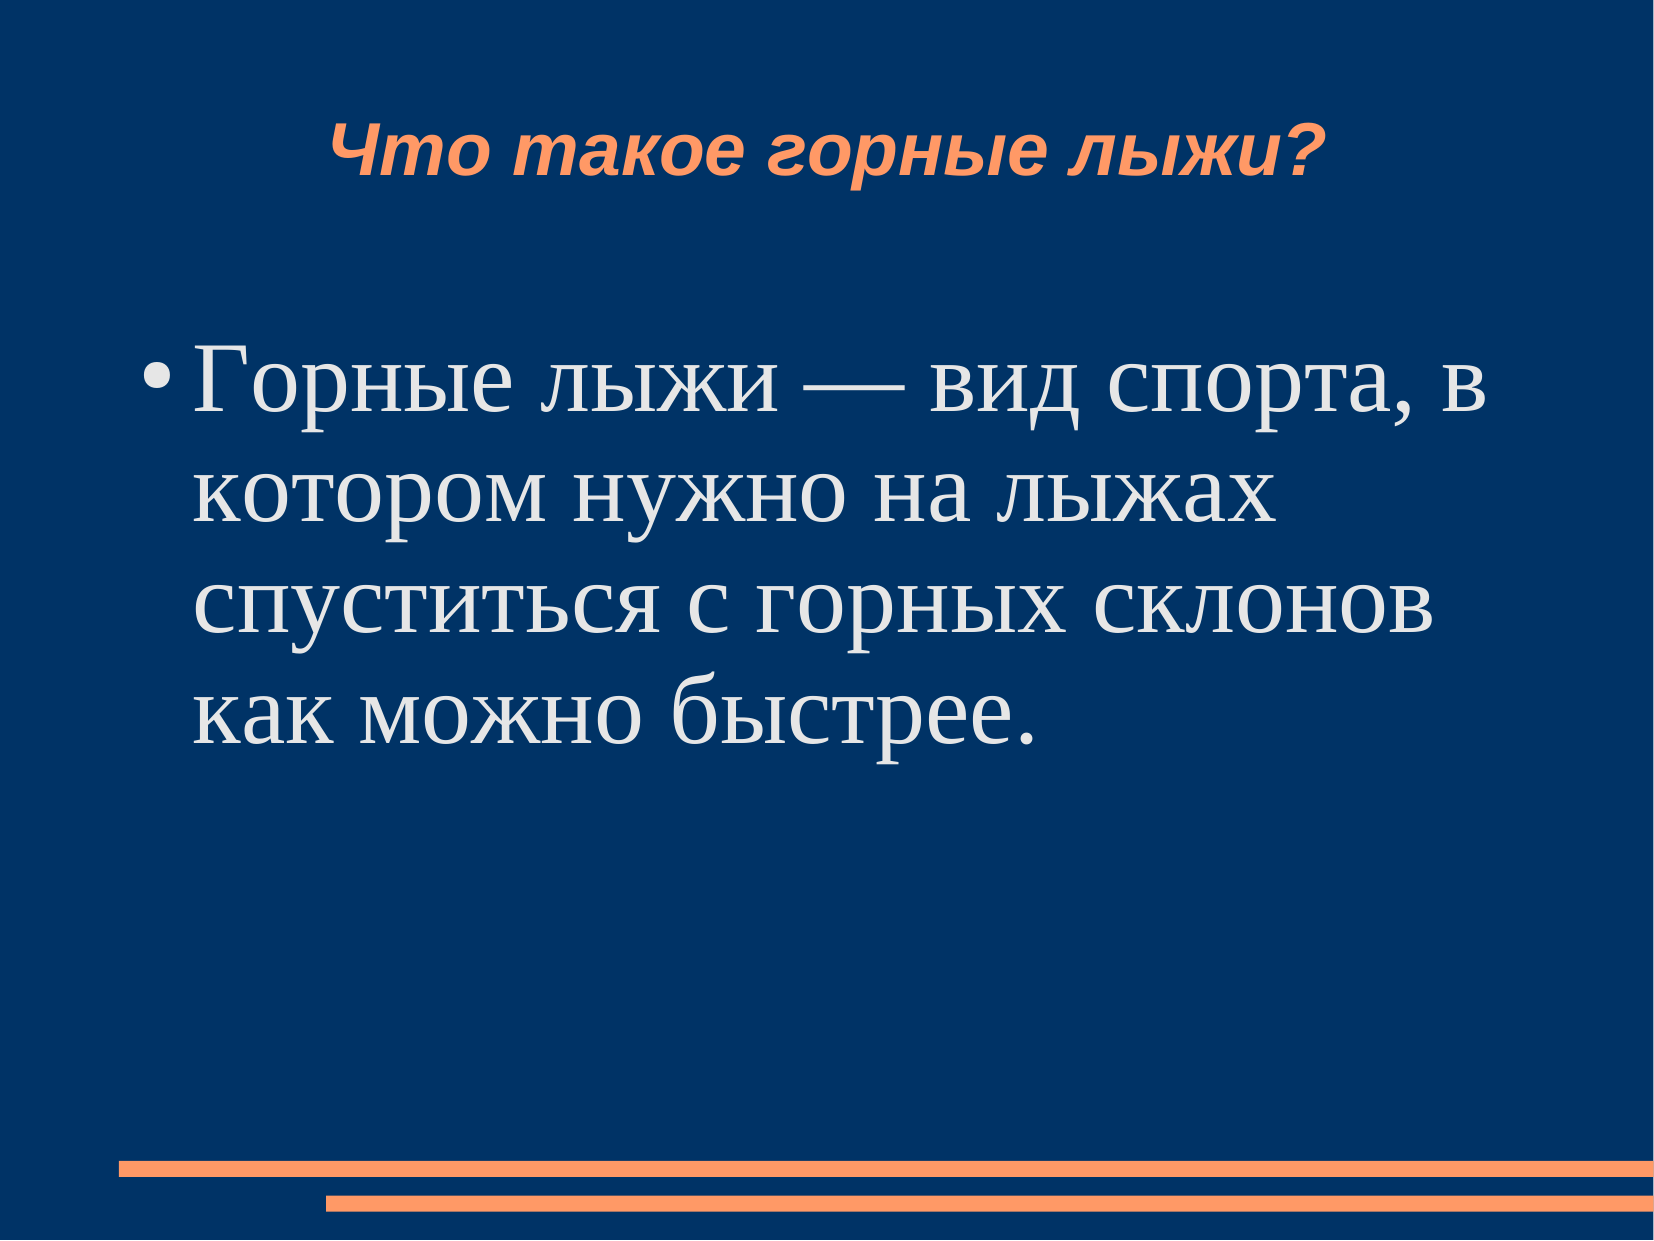

# Что такое горные лыжи?
Горные лыжи — вид спорта, в котором нужно на лыжах спуститься с горных склонов как можно быстрее.